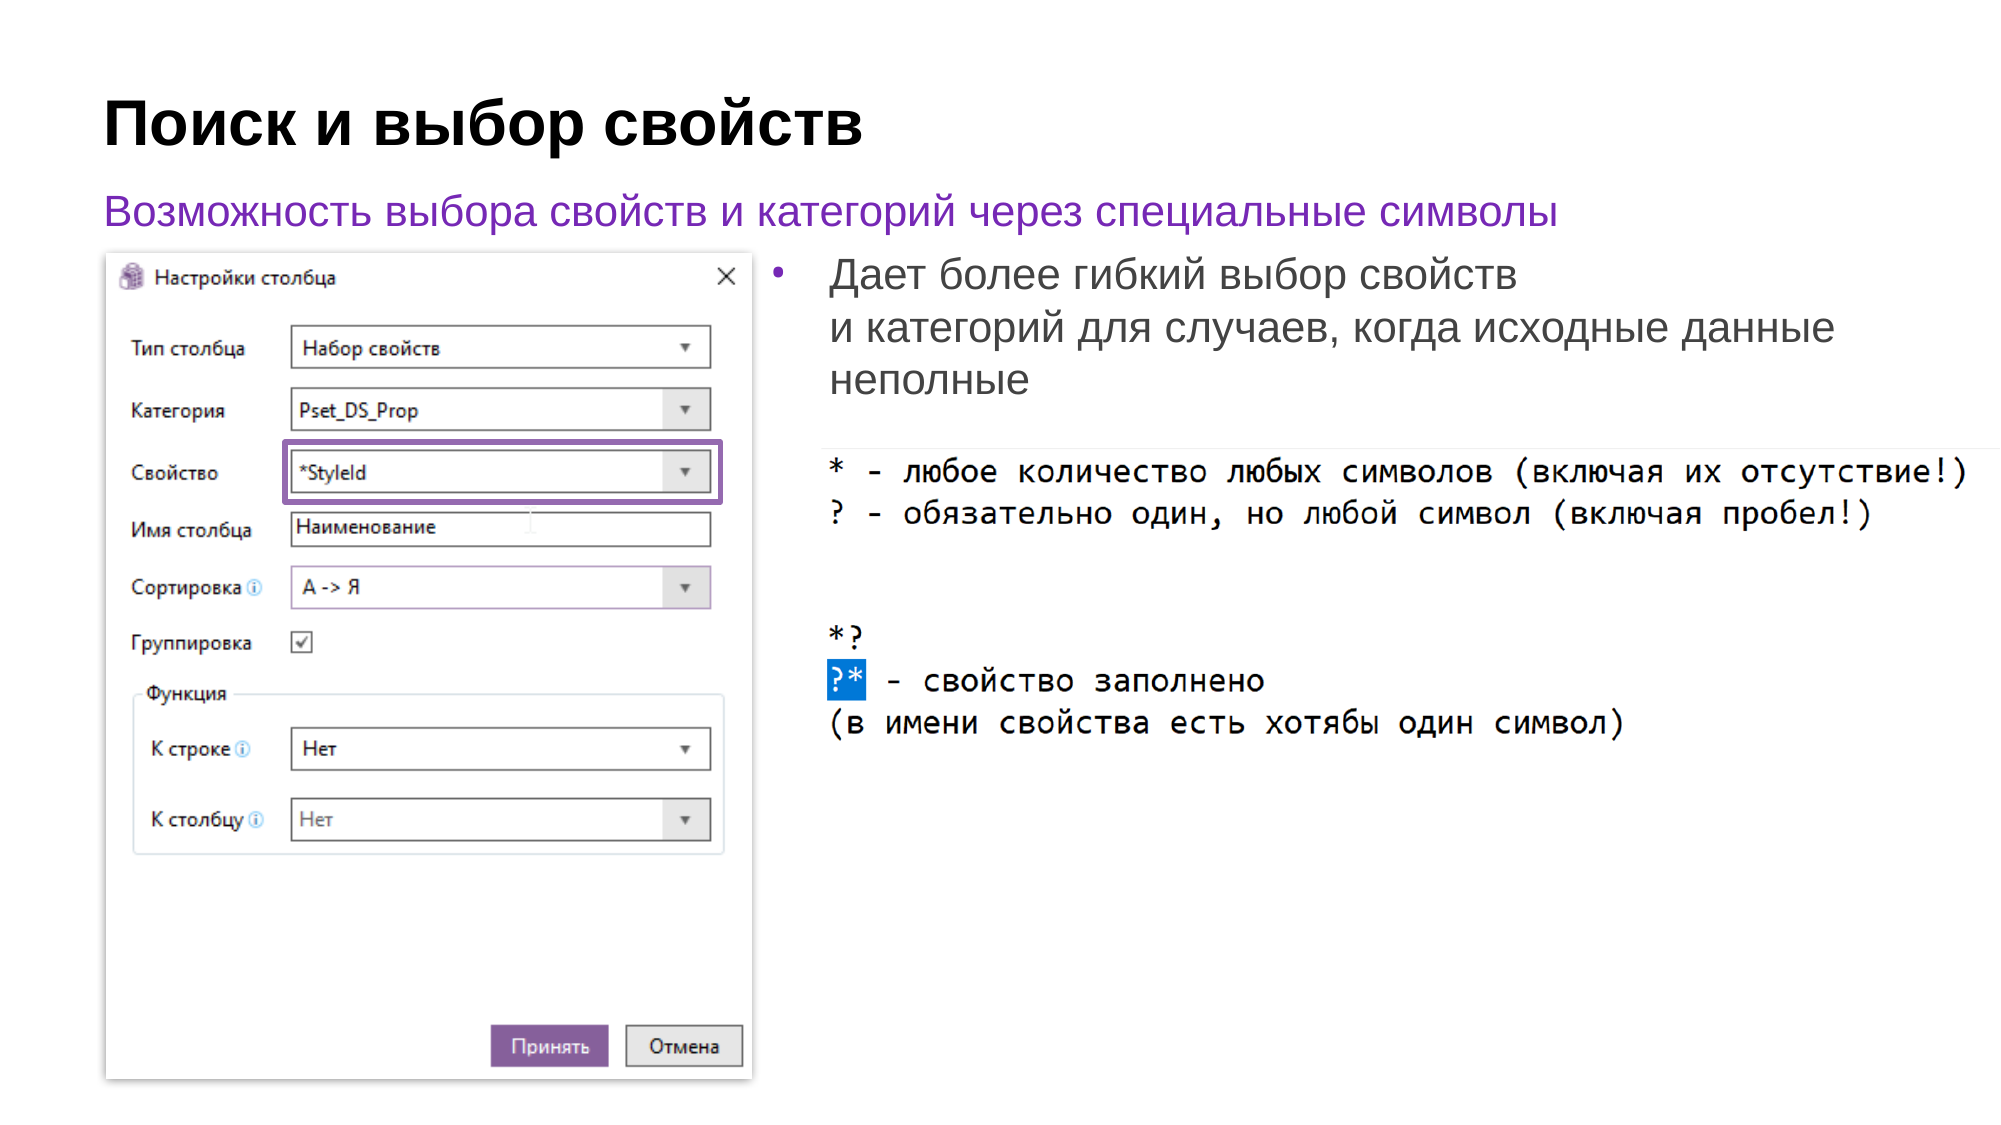

Поиск и выбор свойств
Возможность выбора свойств и категорий через специальные символы
Дает более гибкий выбор свойств
и категорий для случаев, когда исходные данные
неполные